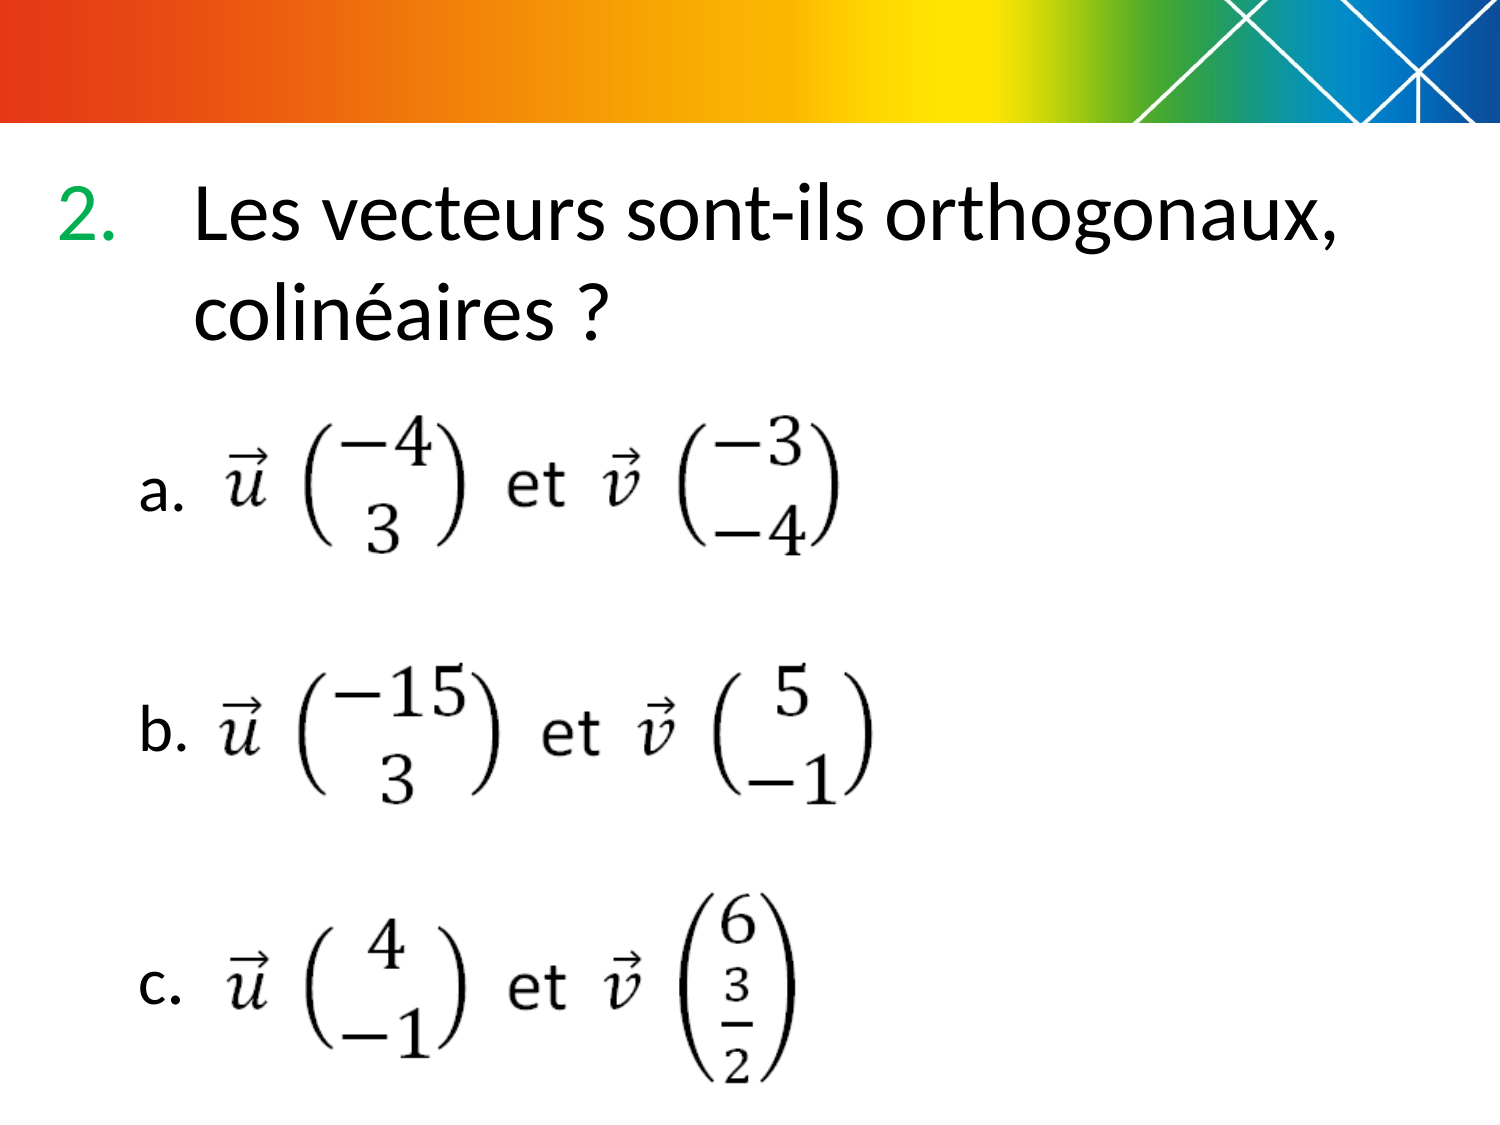

# Les vecteurs sont-ils orthogonaux, colinéaires ?
a.
b.
c.